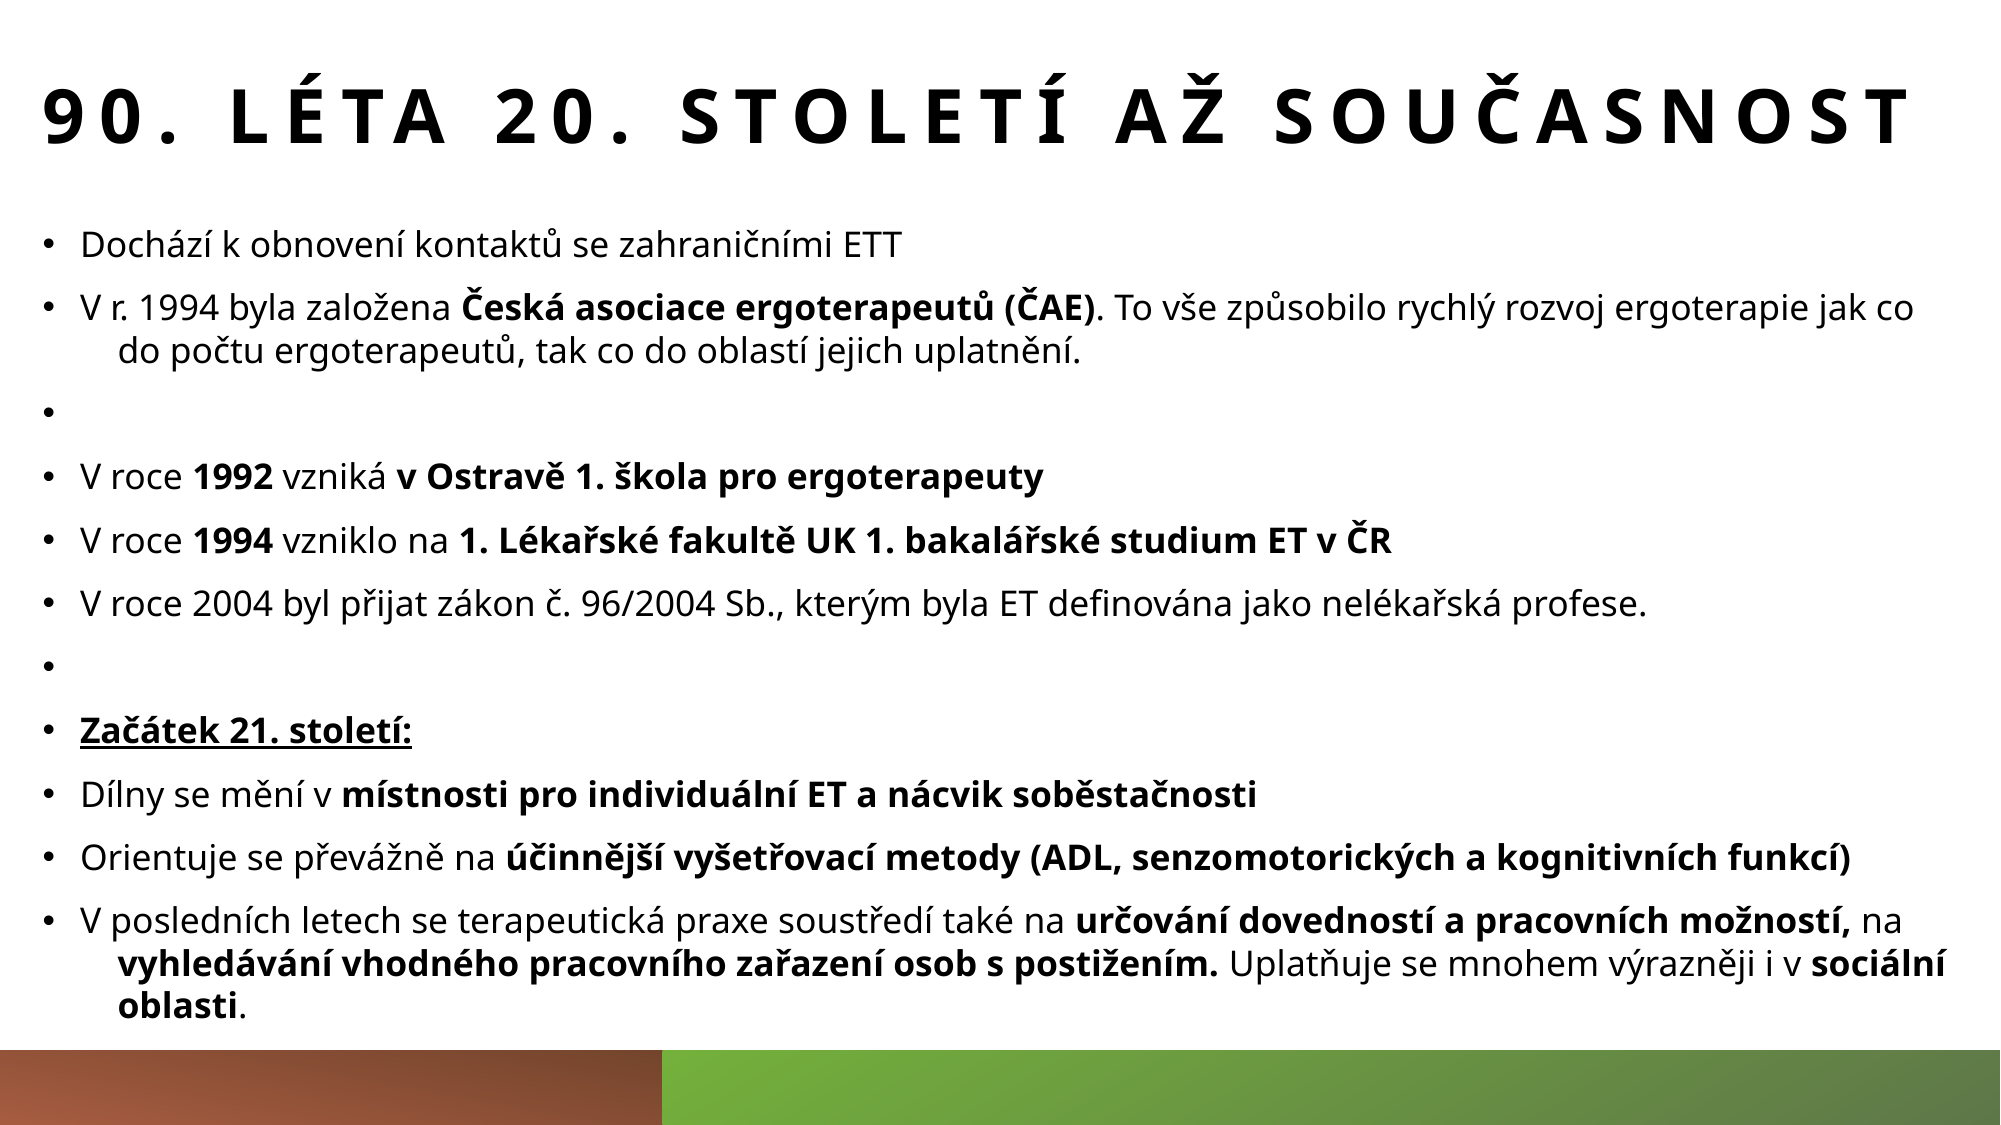

# 90. Léta 20. Století až současnost
Dochází k obnovení kontaktů se zahraničními ETT
V r. 1994 byla založena Česká asociace ergoterapeutů (ČAE). To vše způsobilo rychlý rozvoj ergoterapie jak co do počtu ergoterapeutů, tak co do oblastí jejich uplatnění.
V roce 1992 vzniká v Ostravě 1. škola pro ergoterapeuty
V roce 1994 vzniklo na 1. Lékařské fakultě UK 1. bakalářské studium ET v ČR
V roce 2004 byl přijat zákon č. 96/2004 Sb., kterým byla ET definována jako nelékařská profese.
Začátek 21. století:
Dílny se mění v místnosti pro individuální ET a nácvik soběstačnosti
Orientuje se převážně na účinnější vyšetřovací metody (ADL, senzomotorických a kognitivních funkcí)
V posledních letech se terapeutická praxe soustředí také na určování dovedností a pracovních možností, na vyhledávání vhodného pracovního zařazení osob s postižením. Uplatňuje se mnohem výrazněji i v sociální oblasti.